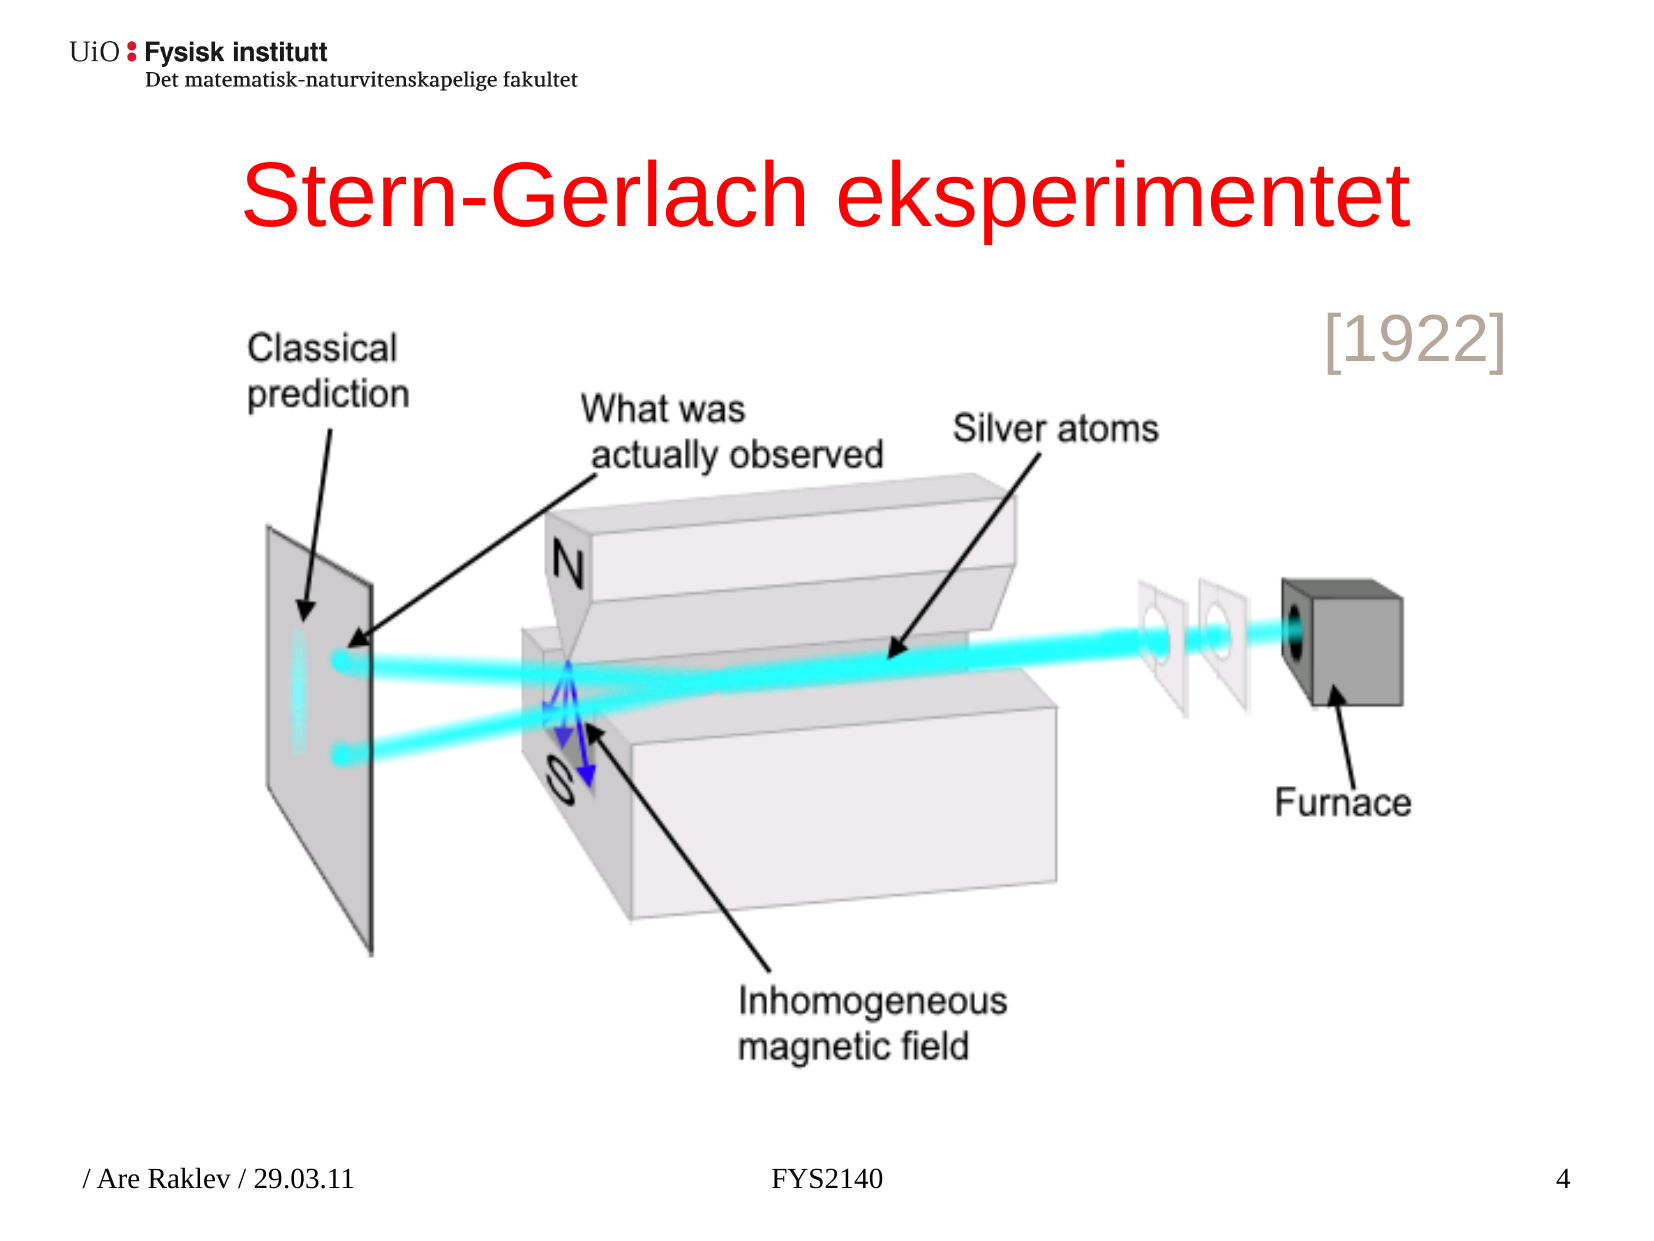

# Stern-Gerlach eksperimentet
[1922]
/ Are Raklev / 29.03.11
FYS2140
4